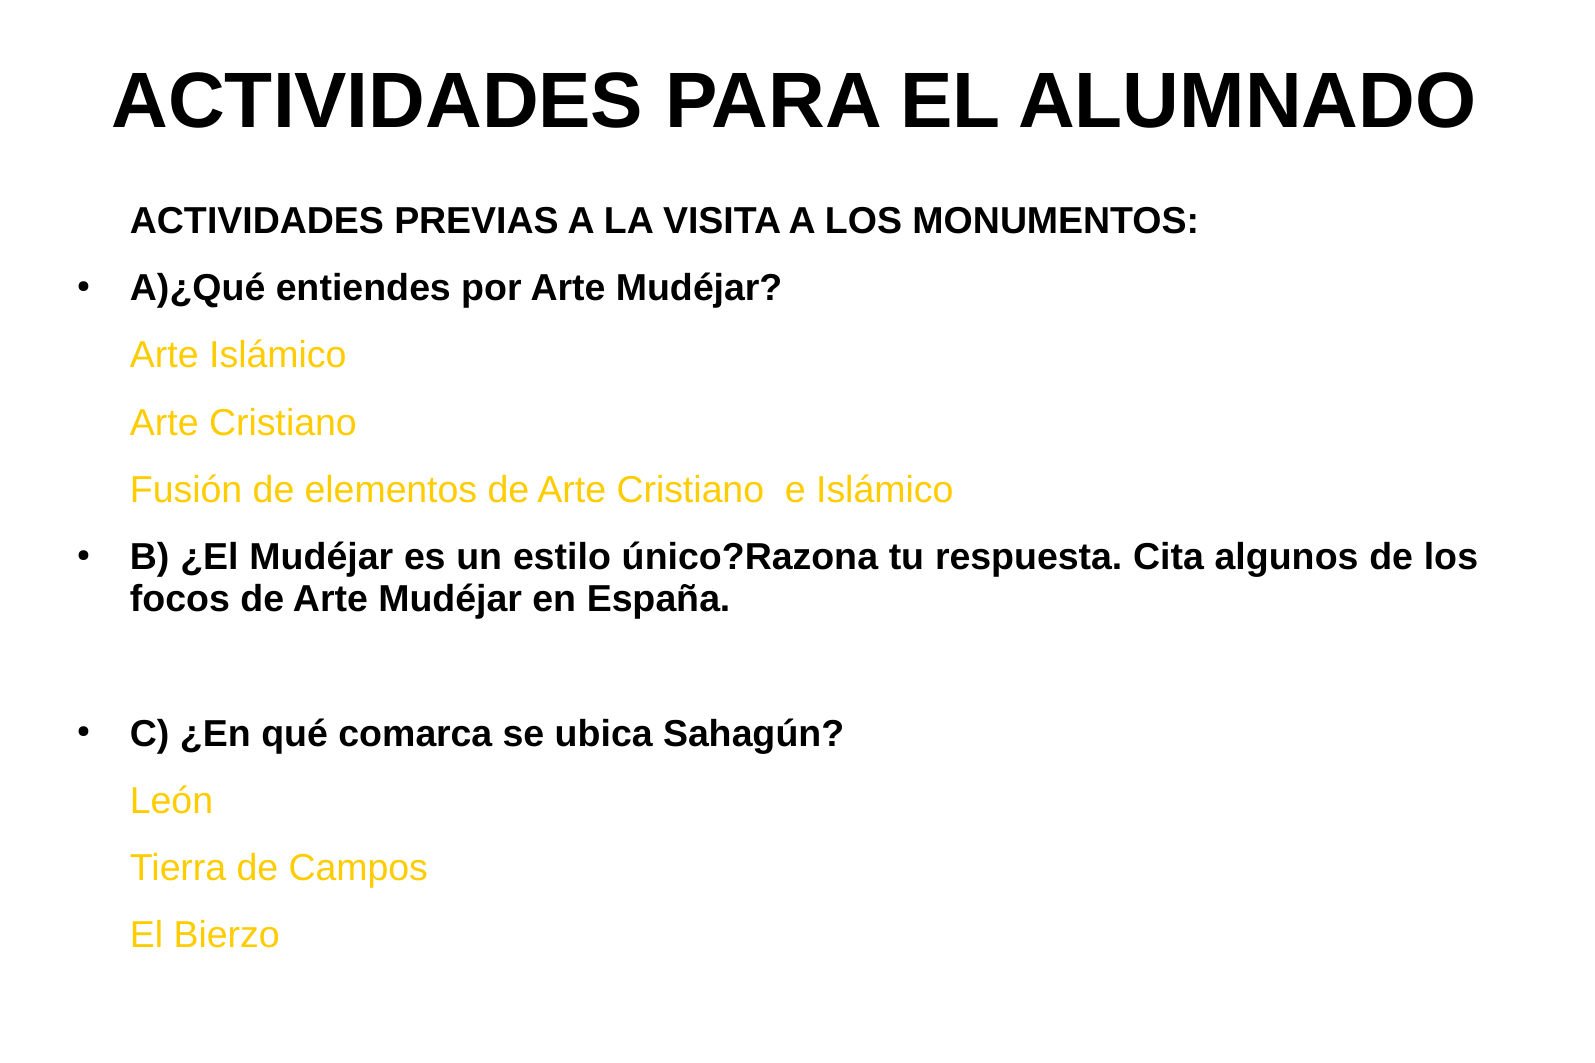

# ACTIVIDADES PARA EL ALUMNADO
ACTIVIDADES PREVIAS A LA VISITA A LOS MONUMENTOS:
A)¿Qué entiendes por Arte Mudéjar?
Arte Islámico
Arte Cristiano
Fusión de elementos de Arte Cristiano e Islámico
B) ¿El Mudéjar es un estilo único?Razona tu respuesta. Cita algunos de los focos de Arte Mudéjar en España.
C) ¿En qué comarca se ubica Sahagún?
León
Tierra de Campos
El Bierzo